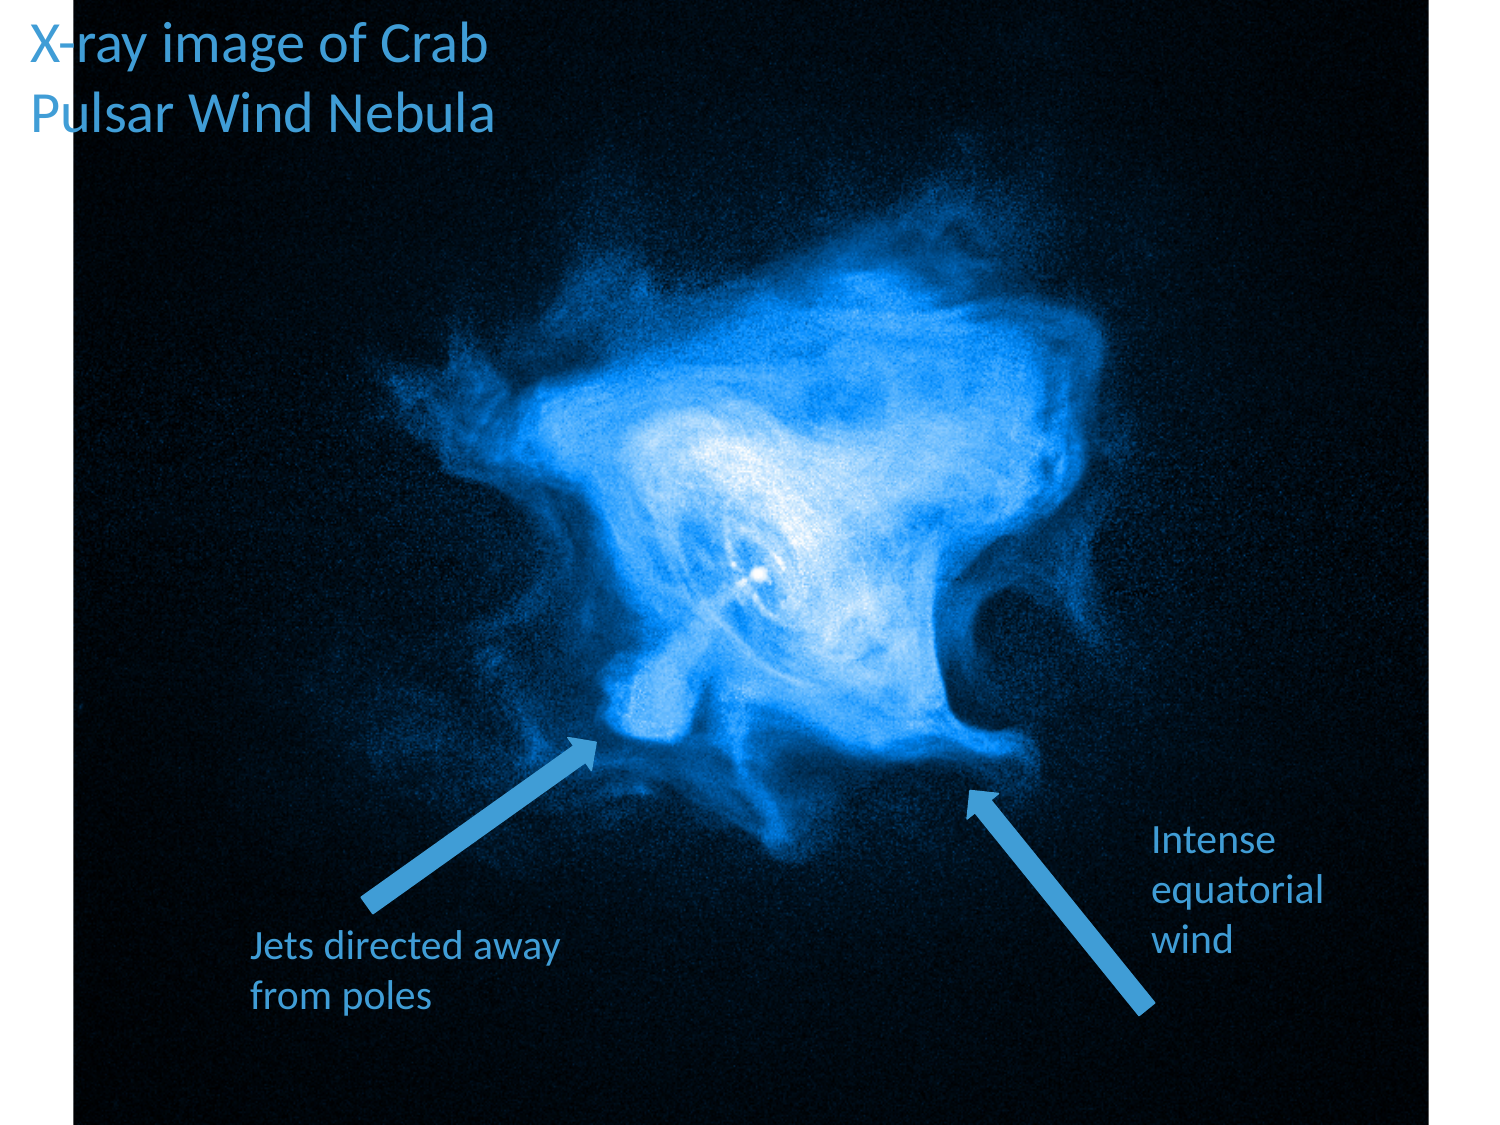

X-ray image of Crab
Pulsar Wind Nebula
Intense equatorial wind
Jets directed away from poles